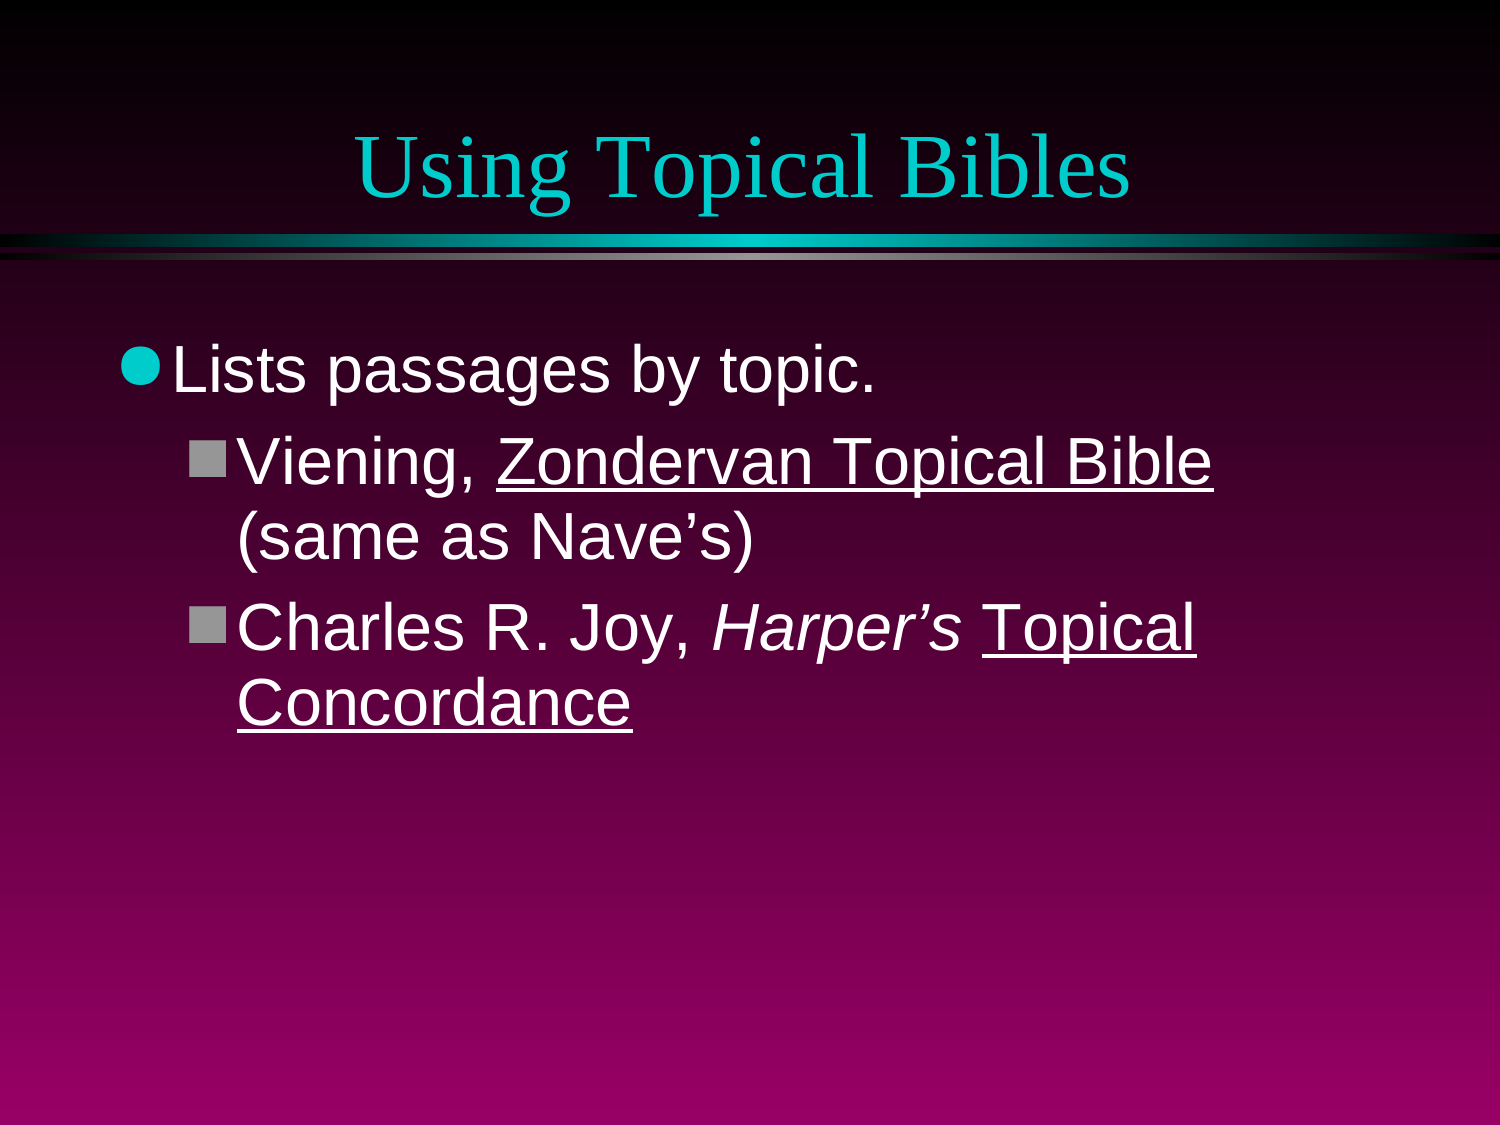

# Using Topical Bibles
Lists passages by topic.
Viening, Zondervan Topical Bible (same as Nave’s)
Charles R. Joy, Harper’s Topical Concordance